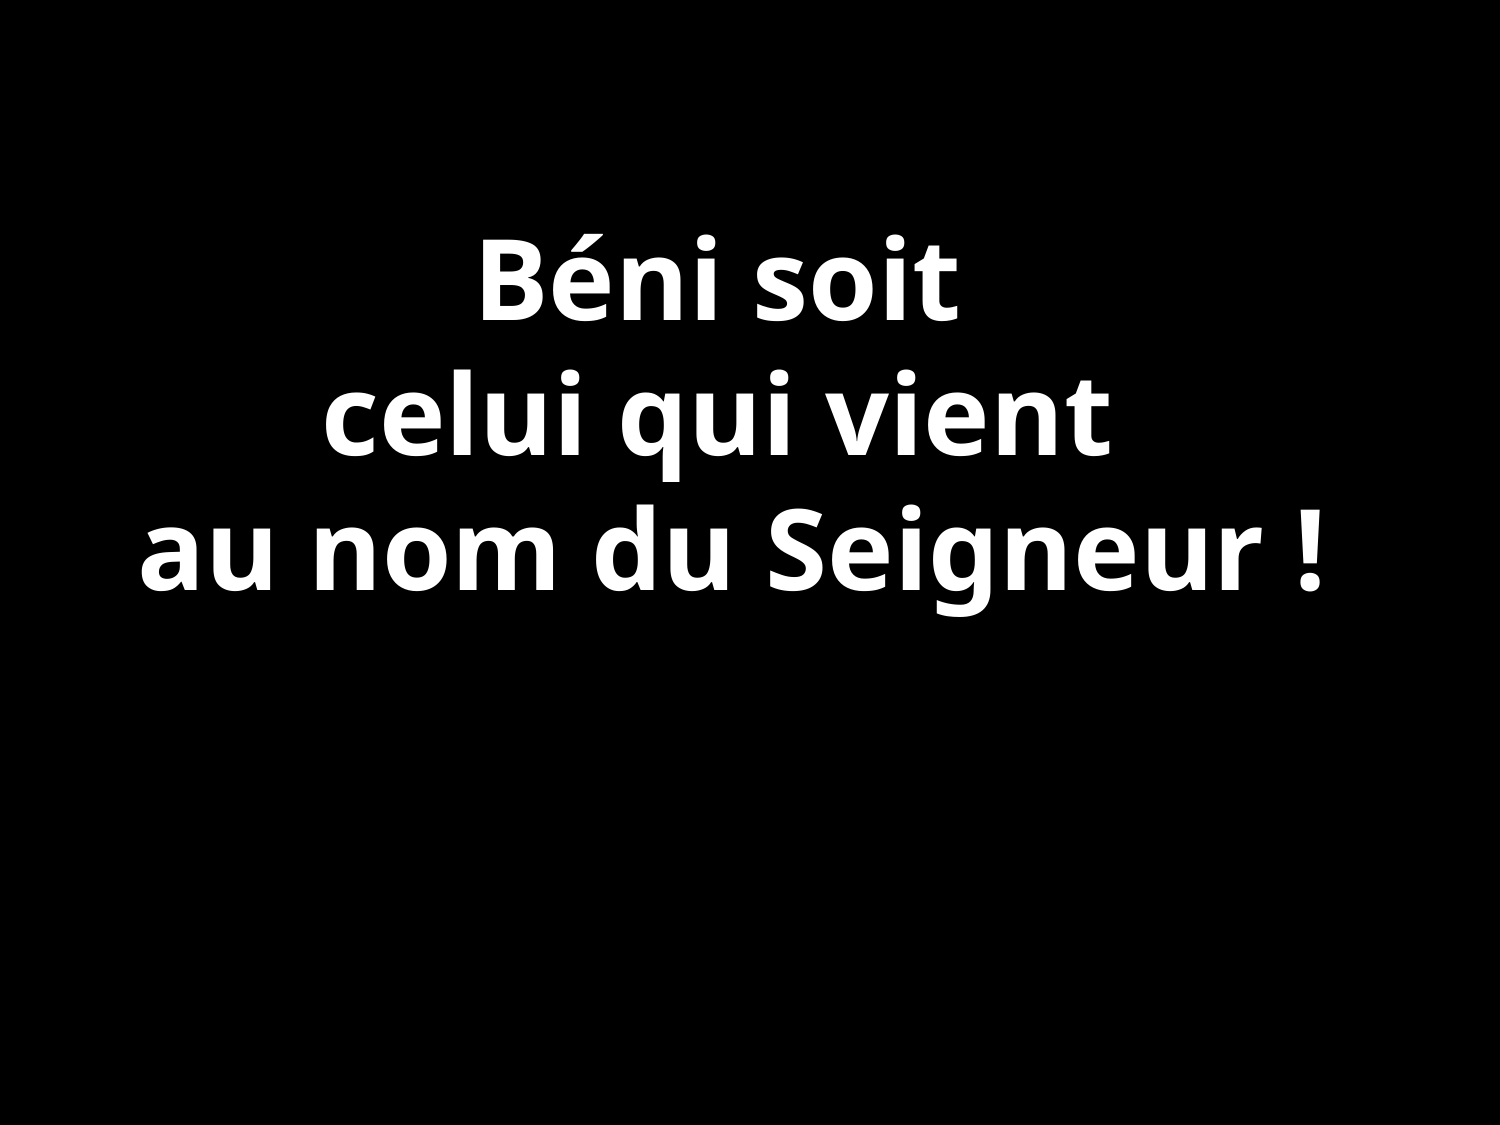

Béni soit
celui qui vient
au nom du Seigneur !